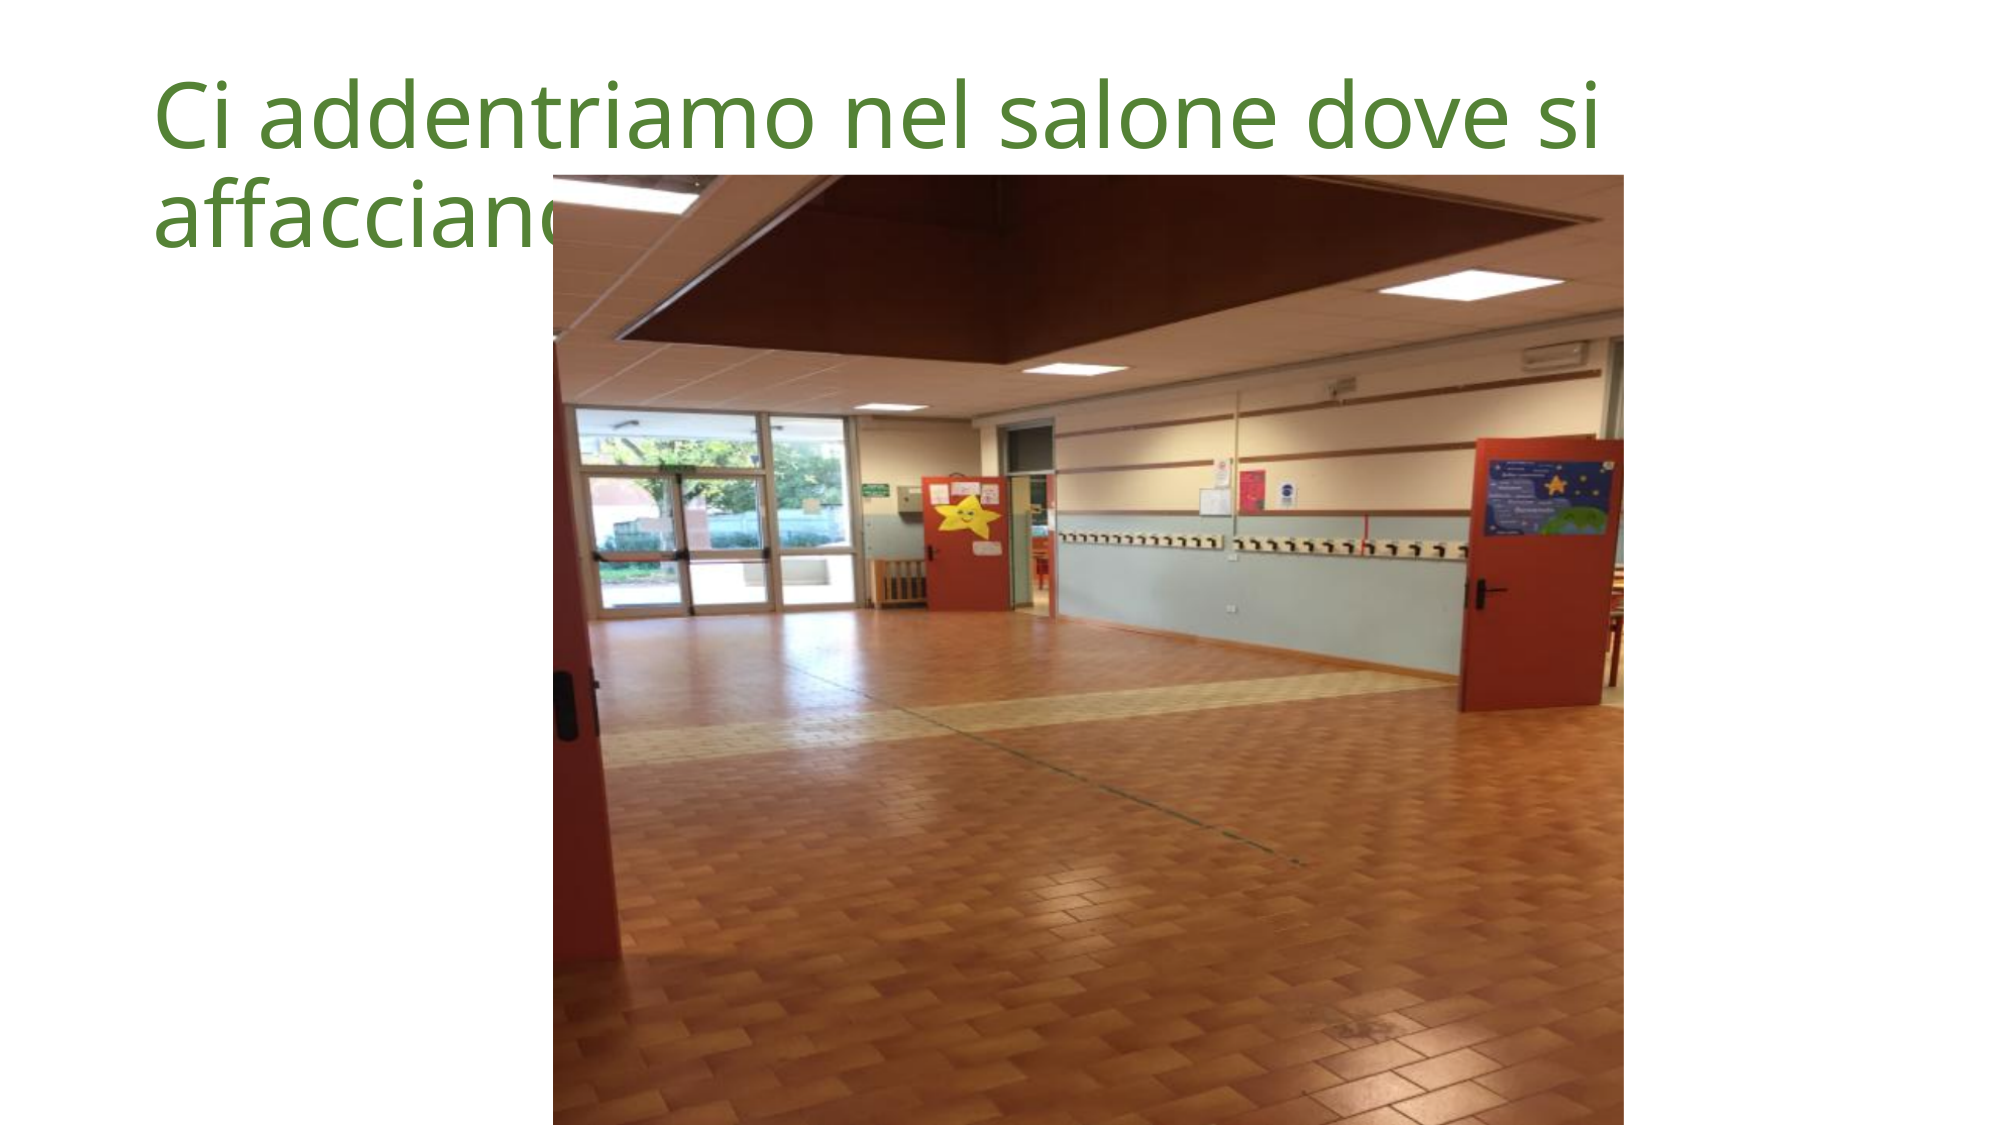

# Ci addentriamo nel salone dove si affacciano le aule…